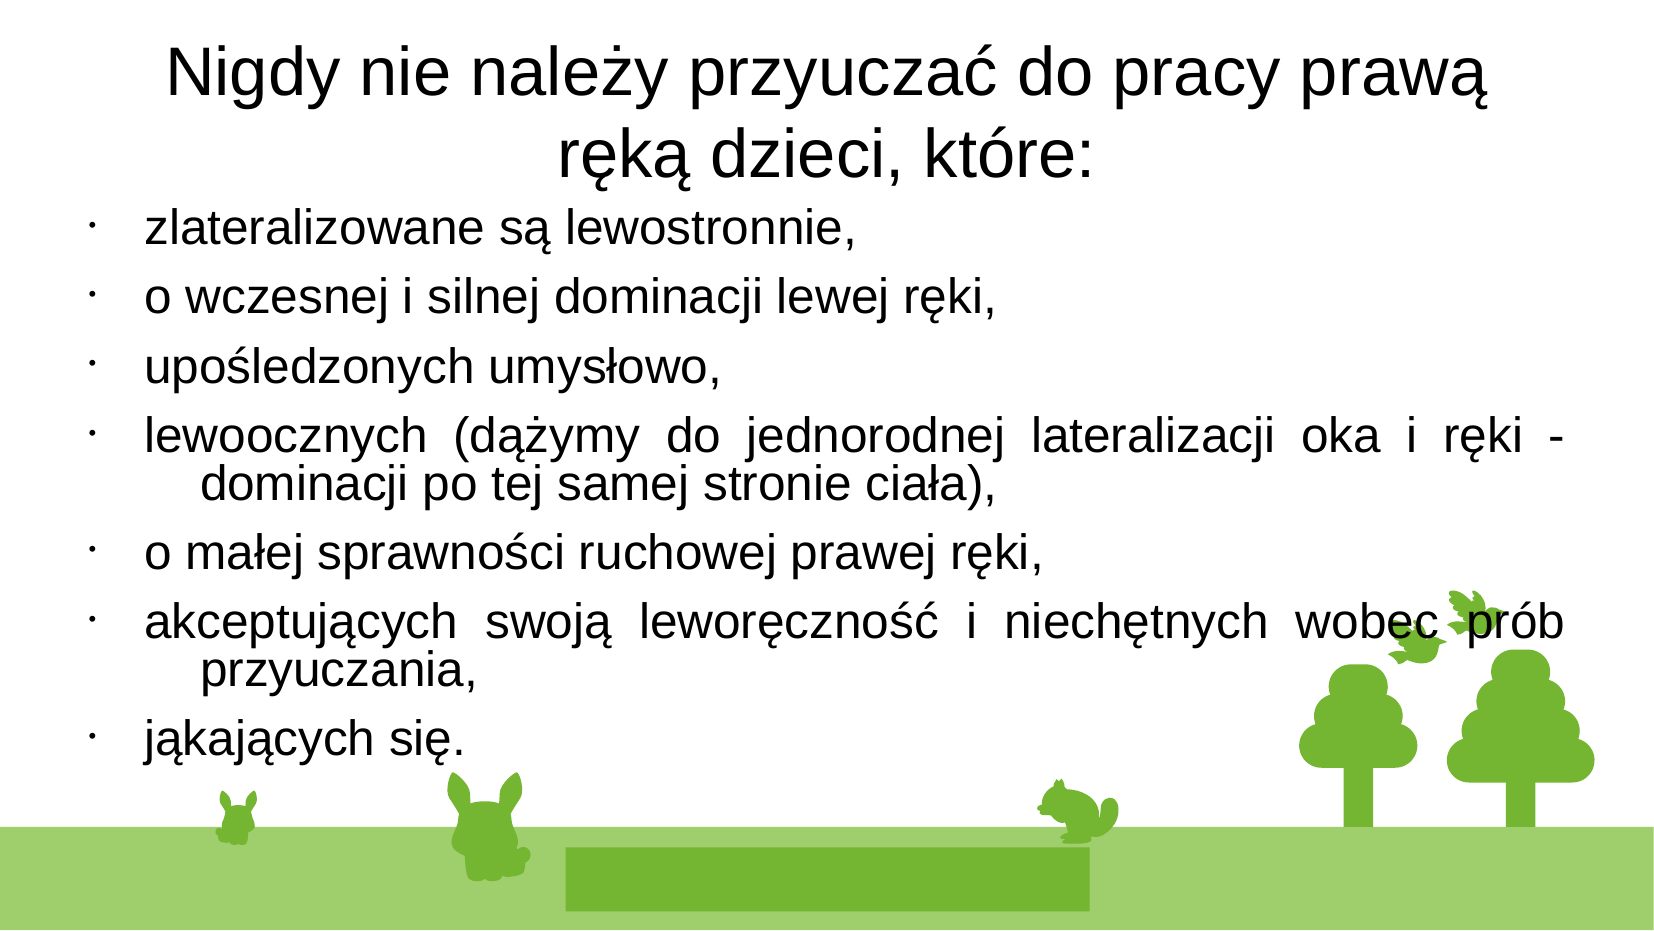

# Nigdy nie należy przyuczać do pracy prawą ręką dzieci, które:
zlateralizowane są lewostronnie,
o wczesnej i silnej dominacji lewej ręki,
upośledzonych umysłowo,
lewoocznych (dążymy do jednorodnej lateralizacji oka i ręki - dominacji po tej samej stronie ciała),
o małej sprawności ruchowej prawej ręki,
akceptujących swoją leworęczność i niechętnych wobec prób przyuczania,
jąkających się.